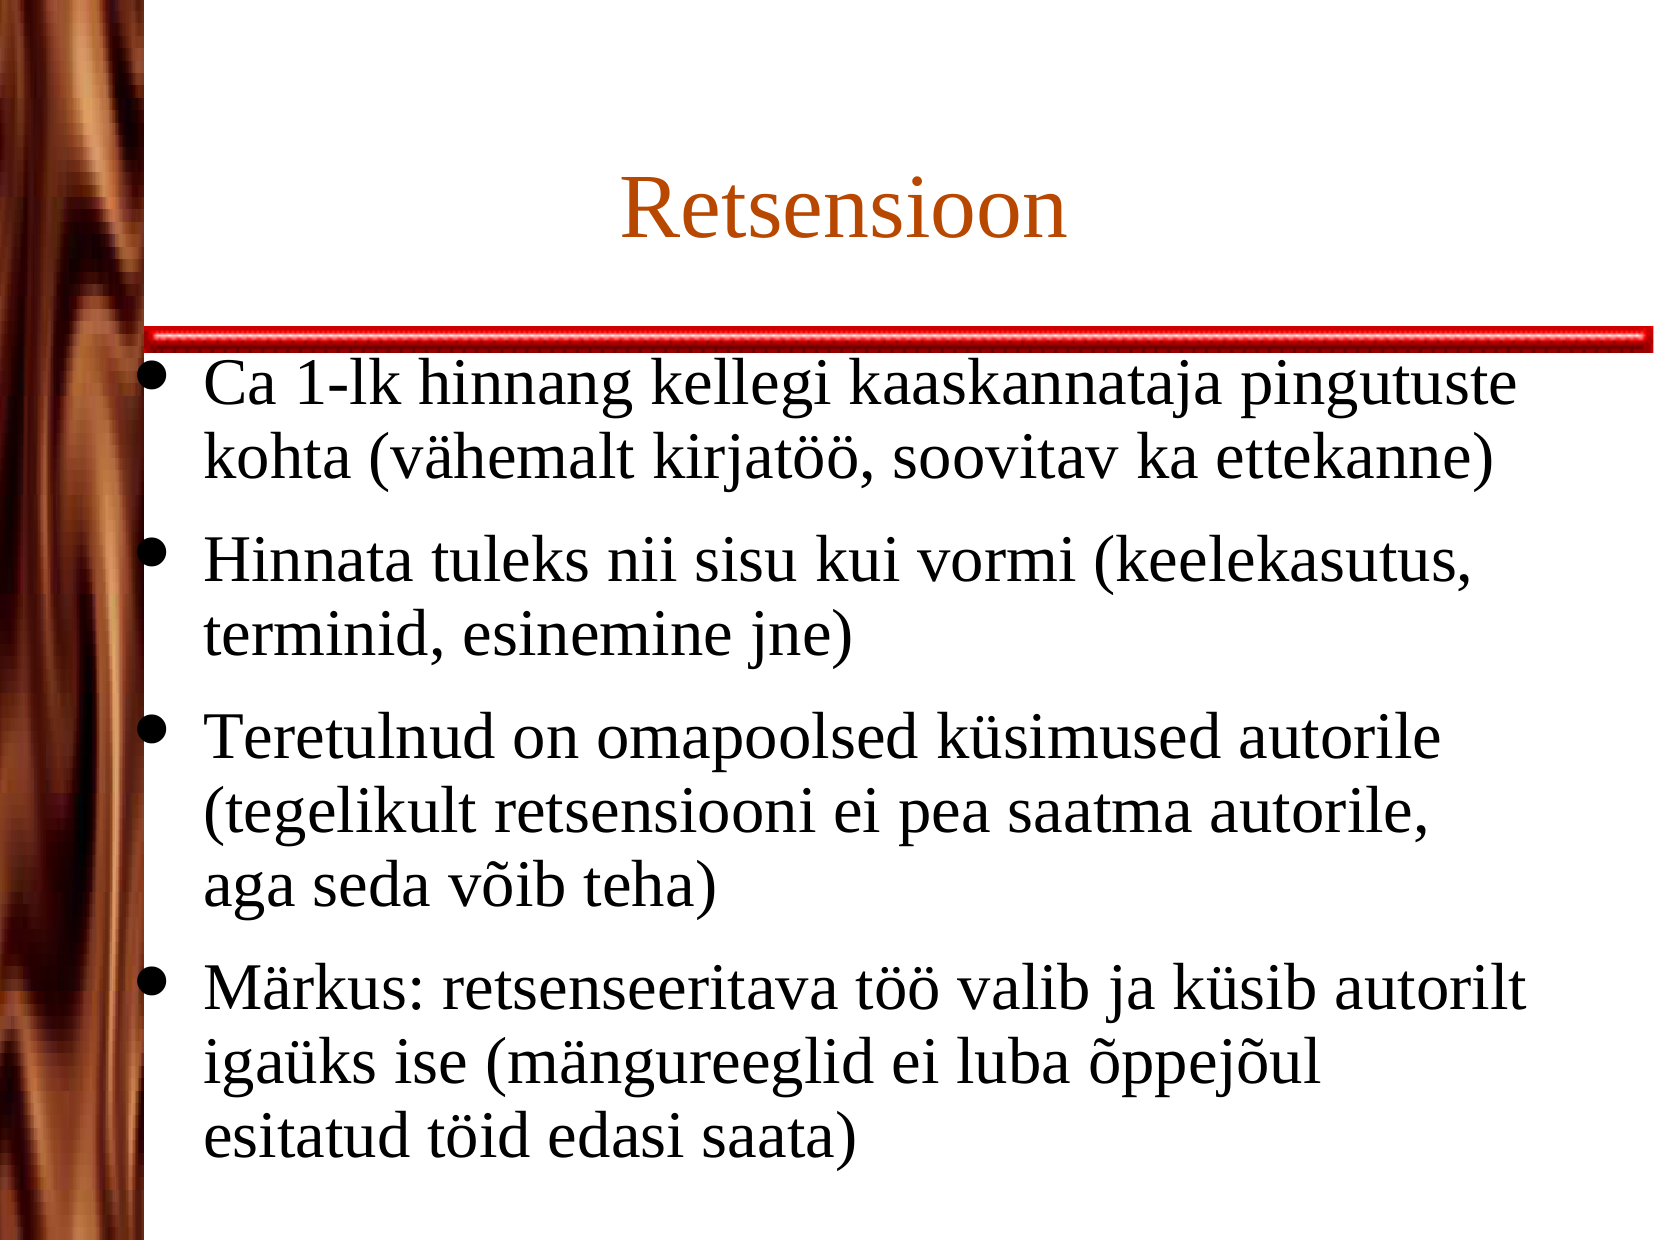

# Retsensioon
Ca 1-lk hinnang kellegi kaaskannataja pingutuste kohta (vähemalt kirjatöö, soovitav ka ettekanne)
Hinnata tuleks nii sisu kui vormi (keelekasutus, terminid, esinemine jne)
Teretulnud on omapoolsed küsimused autorile (tegelikult retsensiooni ei pea saatma autorile, aga seda võib teha)
Märkus: retsenseeritava töö valib ja küsib autorilt igaüks ise (mängureeglid ei luba õppejõul esitatud töid edasi saata)